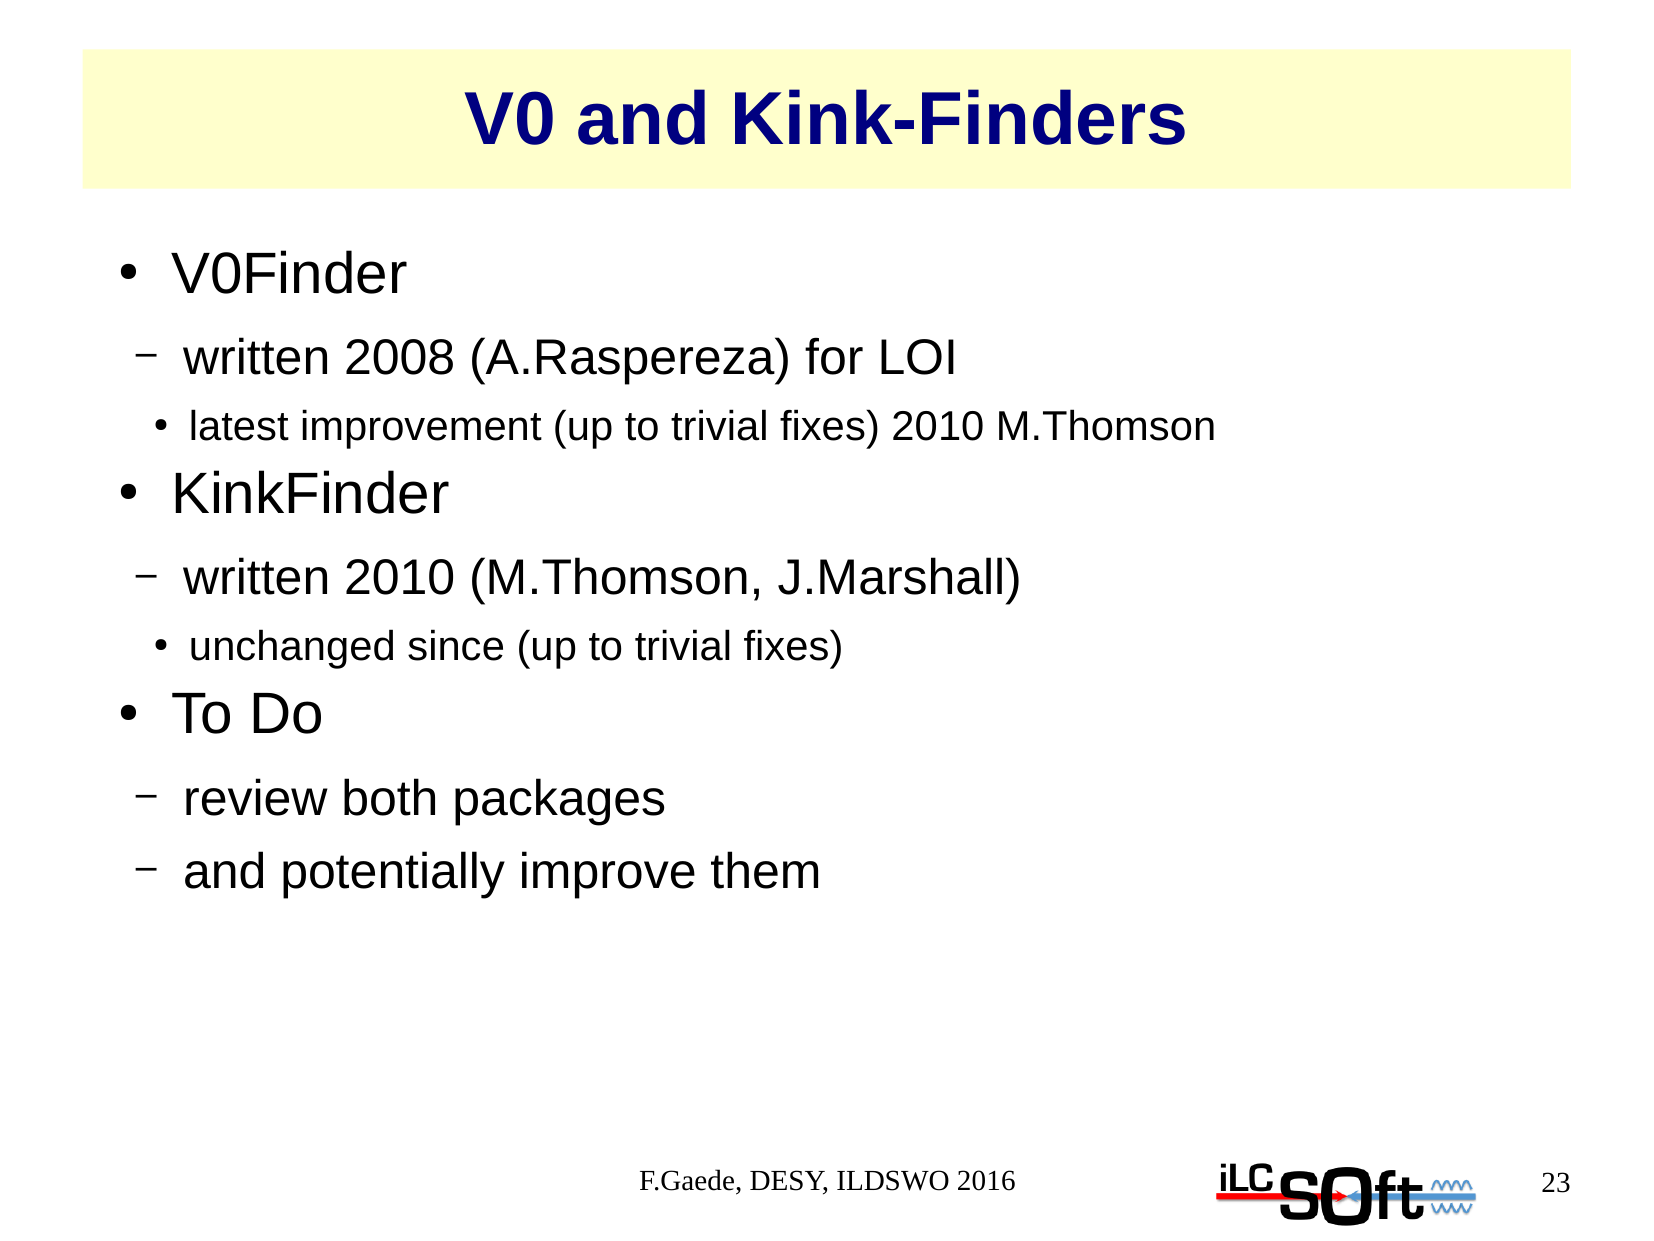

# V0 and Kink-Finders
V0Finder
written 2008 (A.Raspereza) for LOI
latest improvement (up to trivial fixes) 2010 M.Thomson
KinkFinder
written 2010 (M.Thomson, J.Marshall)
unchanged since (up to trivial fixes)
To Do
review both packages
and potentially improve them
23